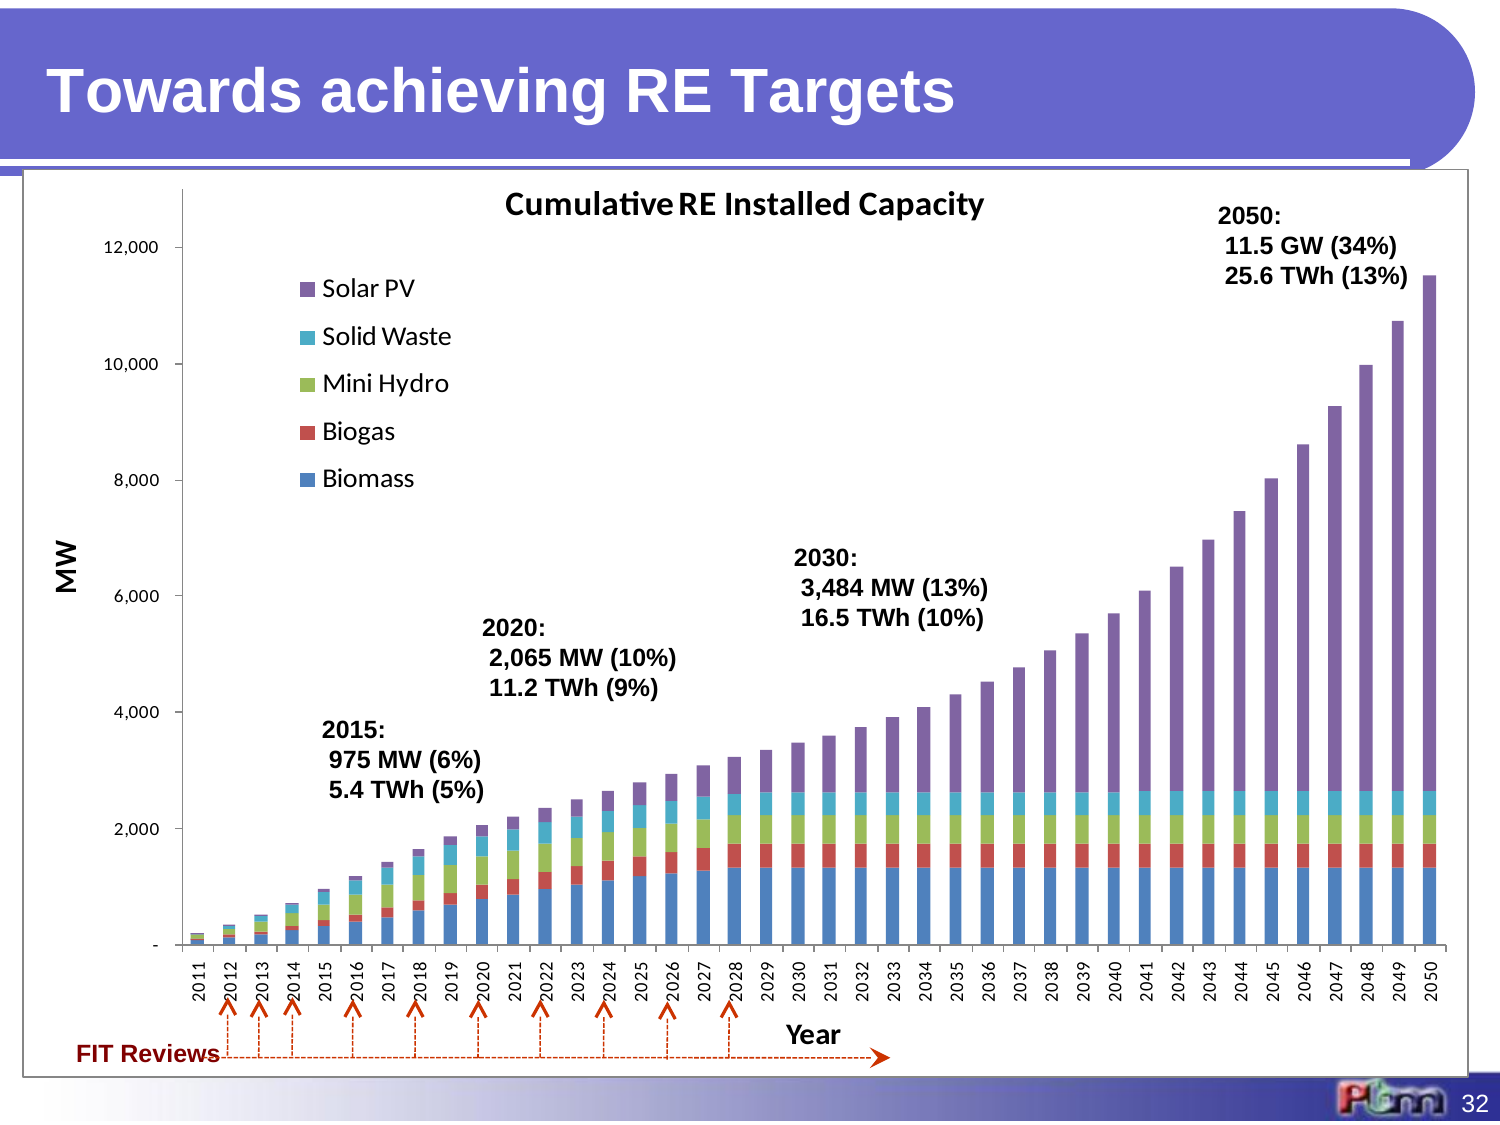

# Towards achieving RE Targets
 2050:
 11.5 GW (34%)
 25.6 TWh (13%)
 2030:
 3,484 MW (13%)
 16.5 TWh (10%)
 2020:
 2,065 MW (10%)
 11.2 TWh (9%)
 2015:
 975 MW (6%)
 5.4 TWh (5%)
FIT Reviews